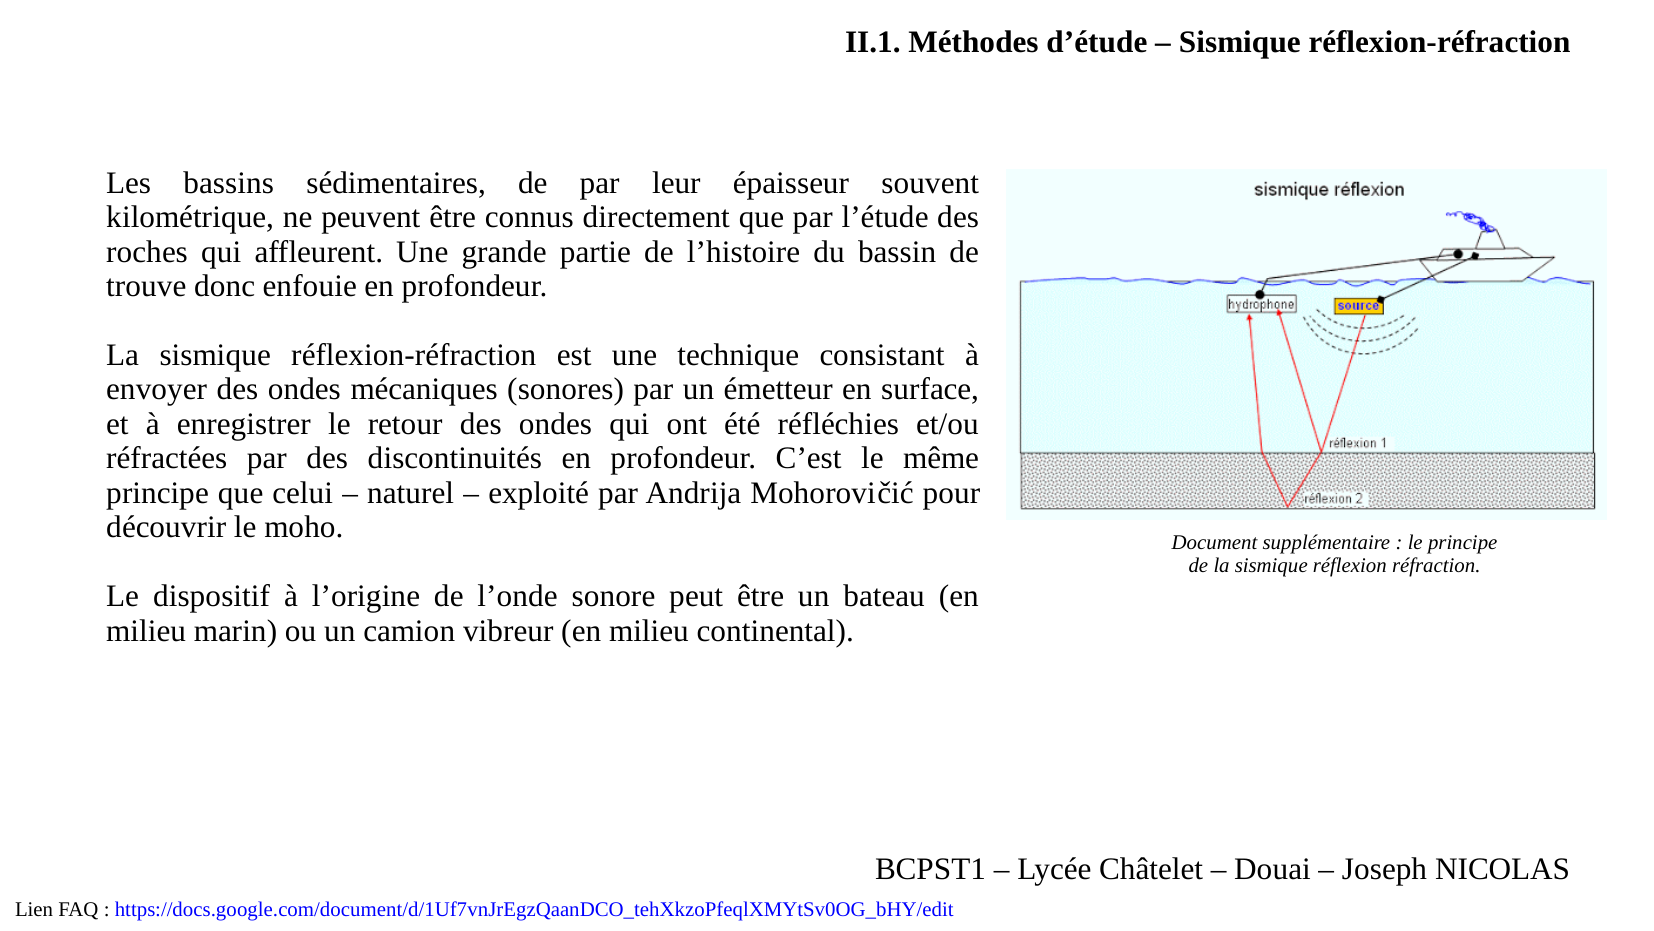

II.1. Méthodes d’étude – Sismique réflexion-réfraction
Les bassins sédimentaires, de par leur épaisseur souvent kilométrique, ne peuvent être connus directement que par l’étude des roches qui affleurent. Une grande partie de l’histoire du bassin de trouve donc enfouie en profondeur.
La sismique réflexion-réfraction est une technique consistant à envoyer des ondes mécaniques (sonores) par un émetteur en surface, et à enregistrer le retour des ondes qui ont été réfléchies et/ou réfractées par des discontinuités en profondeur. C’est le même principe que celui – naturel – exploité par Andrija Mohorovičić pour découvrir le moho.
Le dispositif à l’origine de l’onde sonore peut être un bateau (en milieu marin) ou un camion vibreur (en milieu continental).
Document supplémentaire : le principe de la sismique réflexion réfraction.
BCPST1 – Lycée Châtelet – Douai – Joseph NICOLAS
Lien FAQ : https://docs.google.com/document/d/1Uf7vnJrEgzQaanDCO_tehXkzoPfeqlXMYtSv0OG_bHY/edit